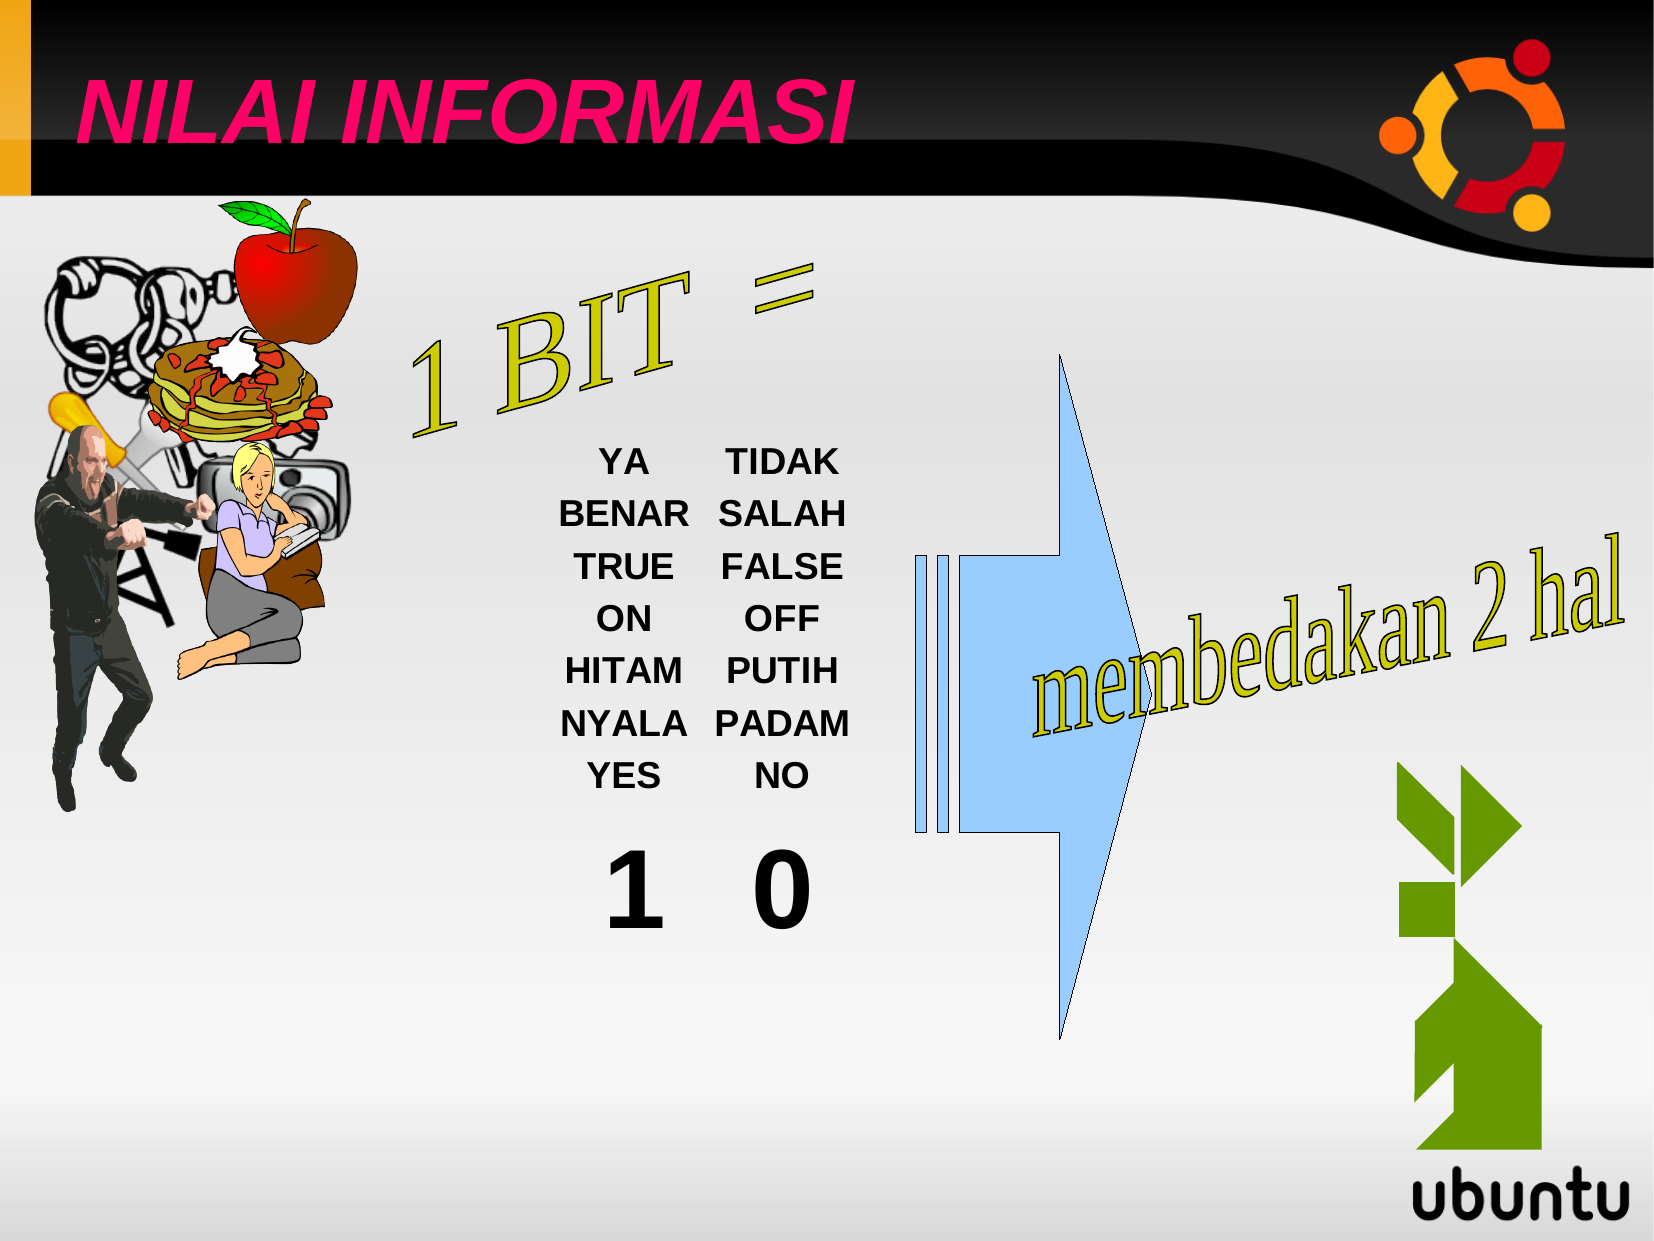

# NILAI INFORMASI
1 BIT =
membedakan 2 hal
1
0